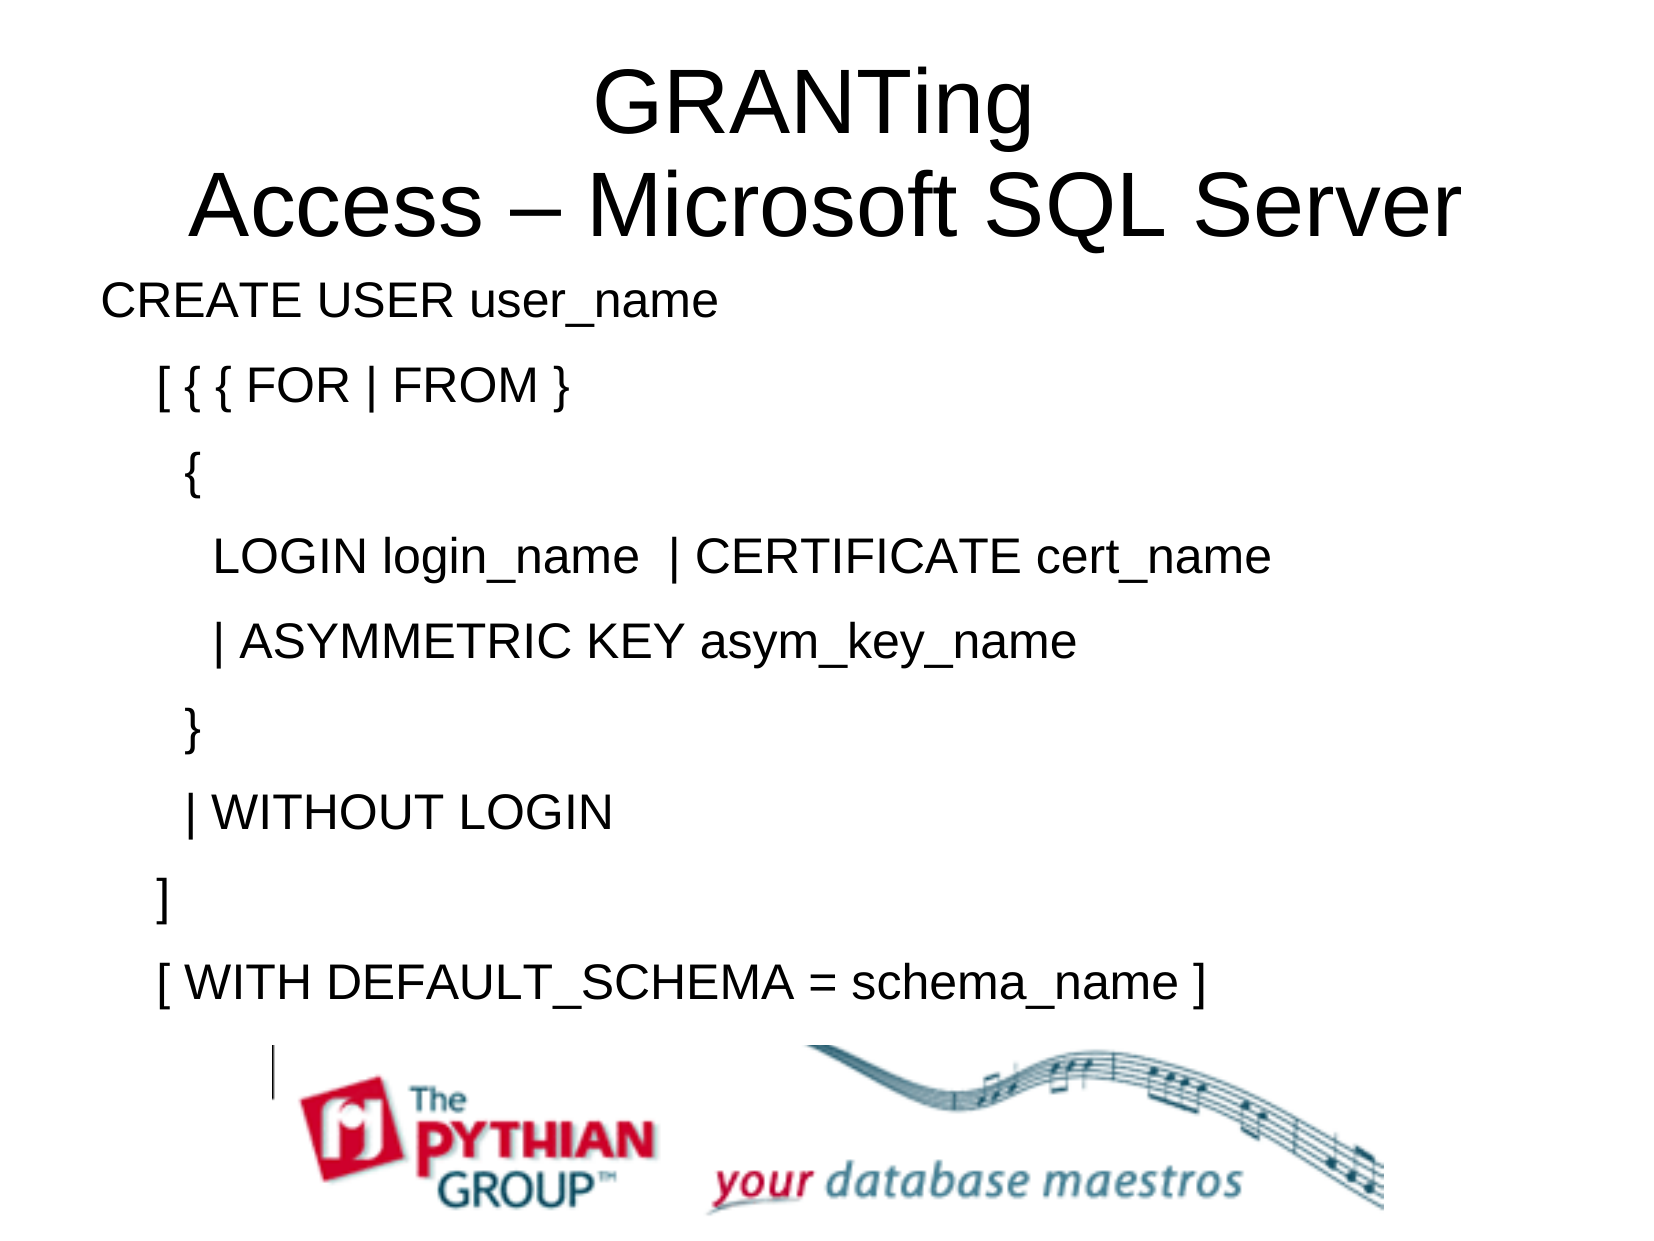

# GRANTing Access – Microsoft SQL Server
CREATE USER user_name
 [ { { FOR | FROM }
 {
 LOGIN login_name | CERTIFICATE cert_name
 | ASYMMETRIC KEY asym_key_name
 }
 | WITHOUT LOGIN
 ]
 [ WITH DEFAULT_SCHEMA = schema_name ]